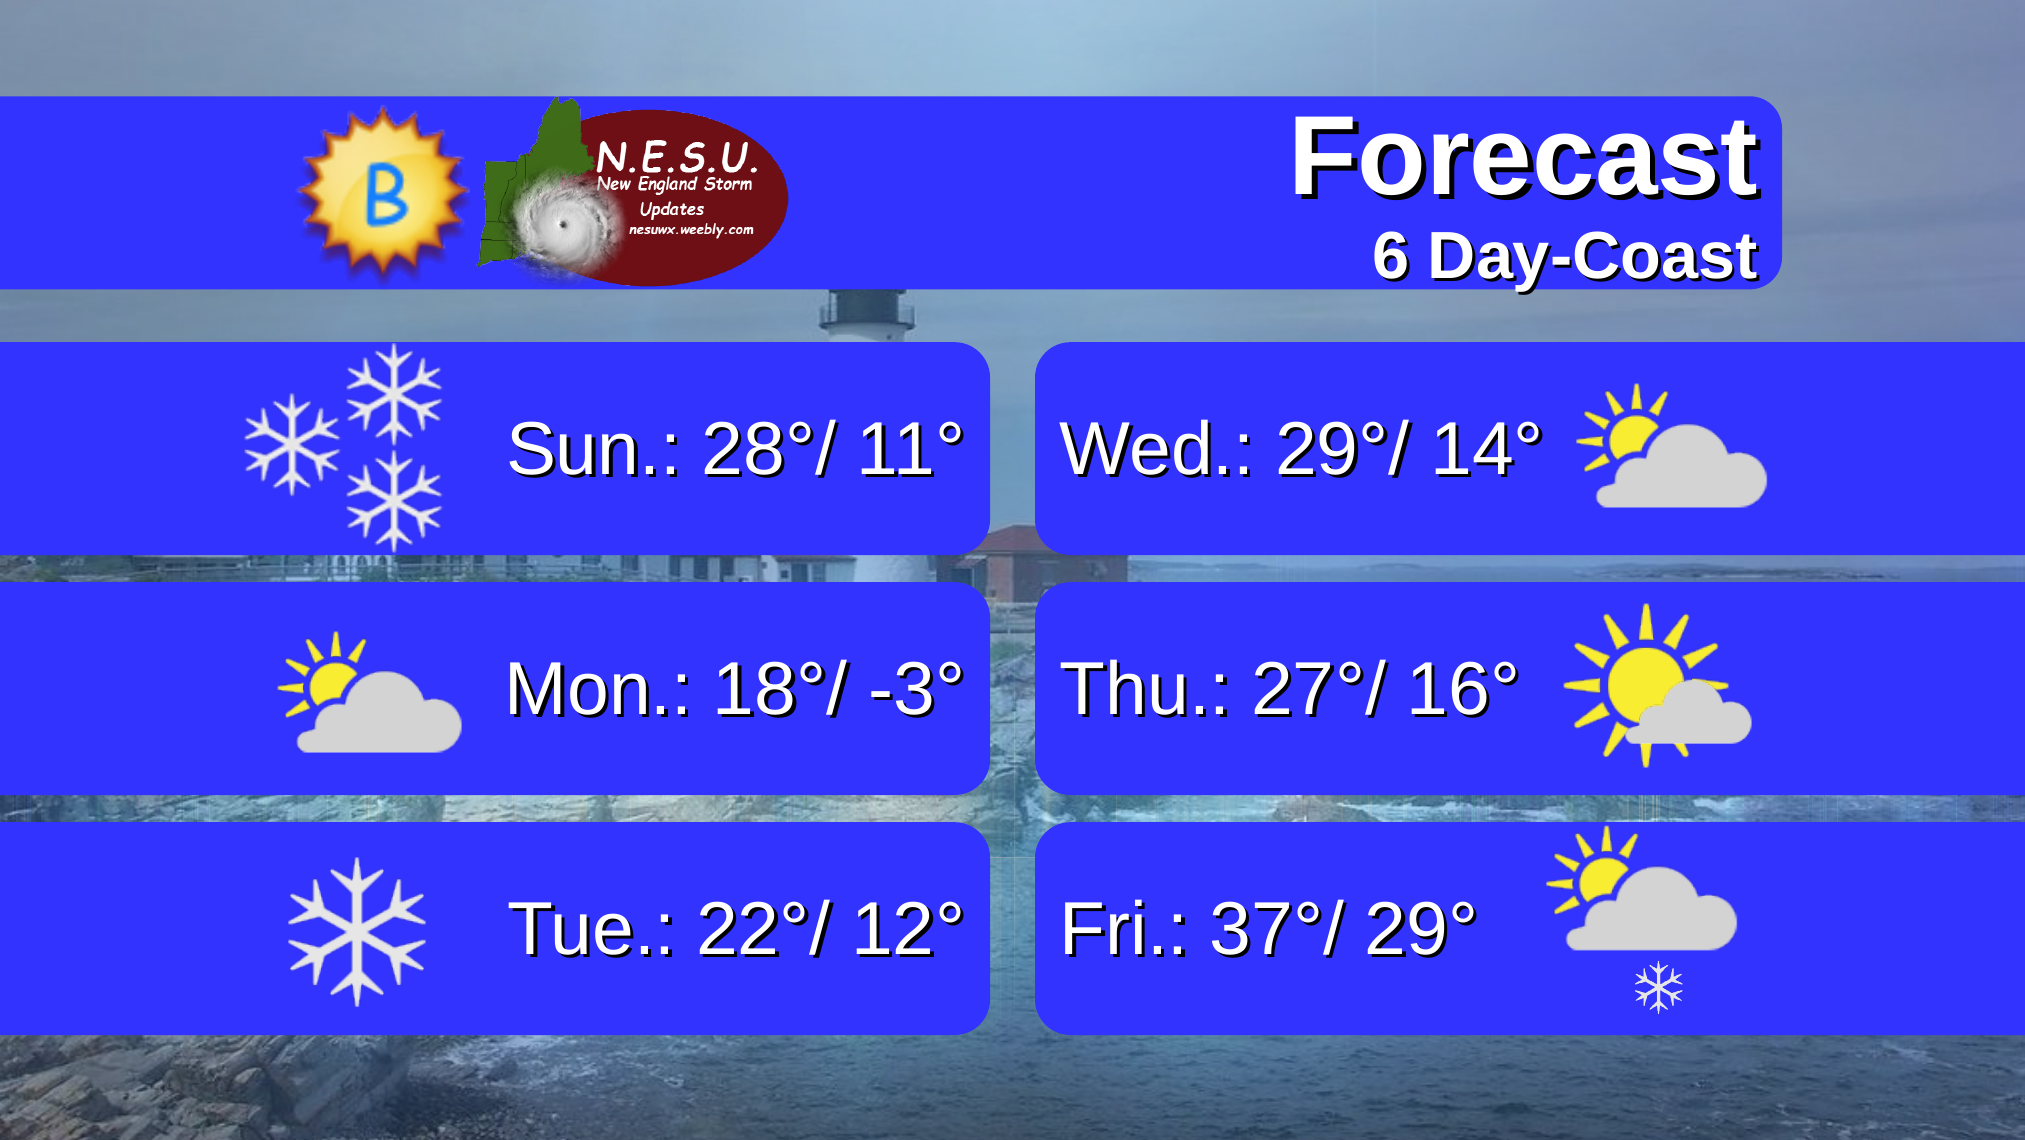

Forecast
6 Day-Coast
Sun.: 28°/ 11°
Wed.: 29°/ 14°
Mon.: 18°/ -3°
Thu.: 27°/ 16°
Tue.: 22°/ 12°
Fri.: 37°/ 29°